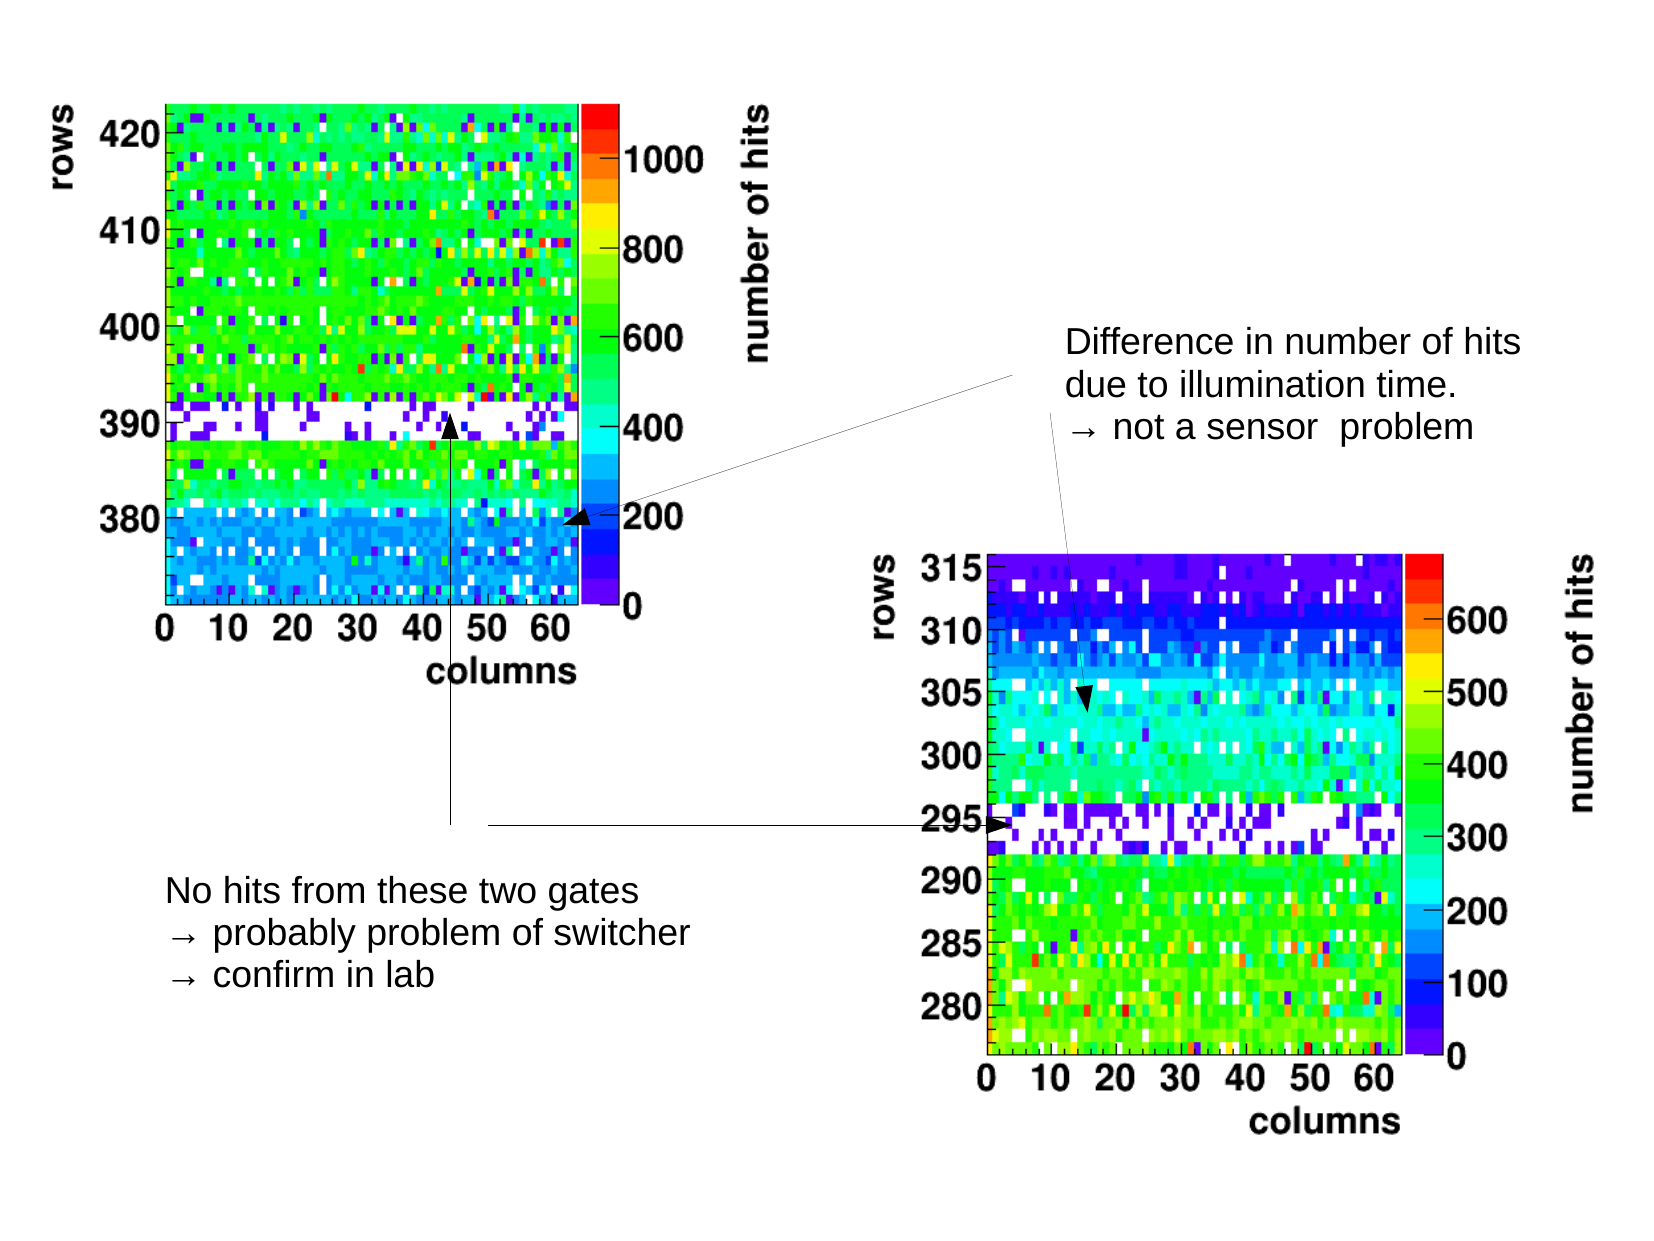

Difference in number of hits
due to illumination time.
→ not a sensor problem
No hits from these two gates
→ probably problem of switcher
→ confirm in lab